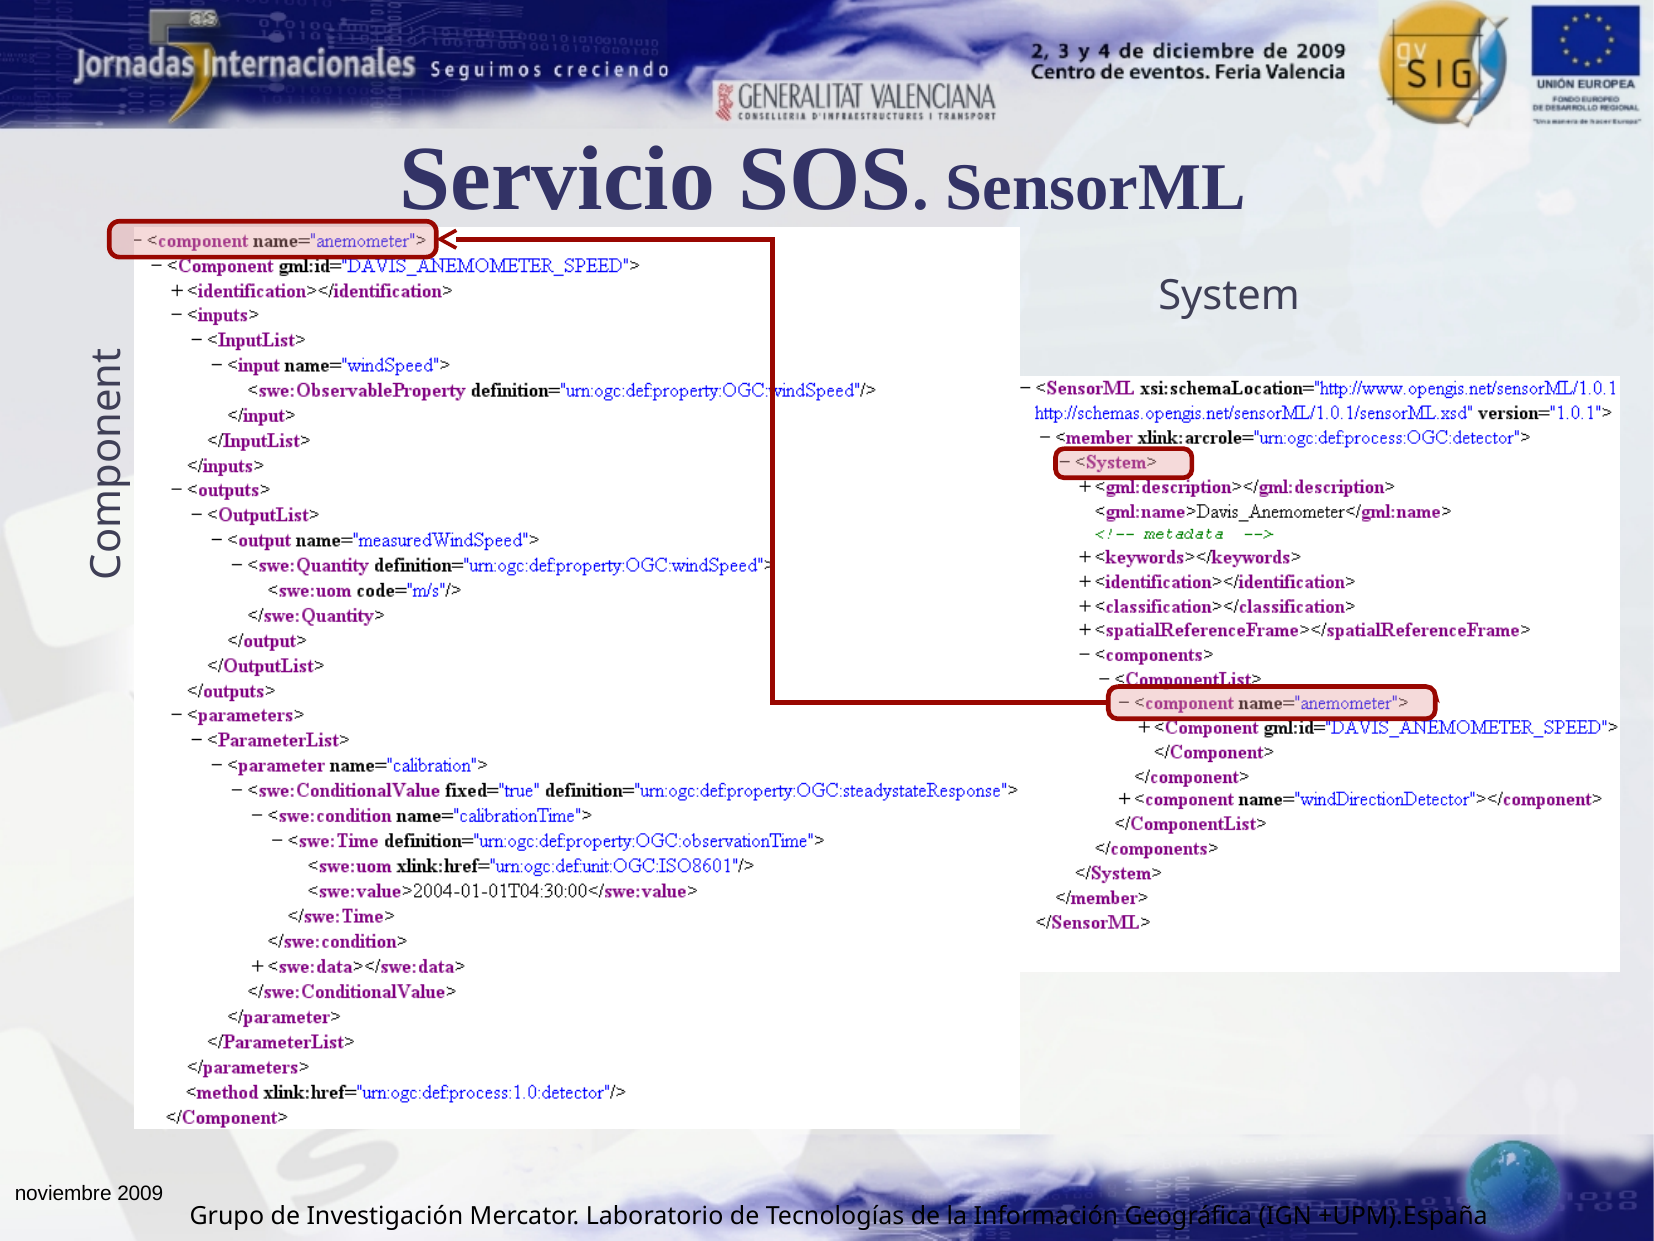

# Servicio SOS. SensorML
System
Component
Grupo de Investigación Mercator. Laboratorio de Tecnologías de la Información Geográfica (IGN +UPM).España
noviembre 2009